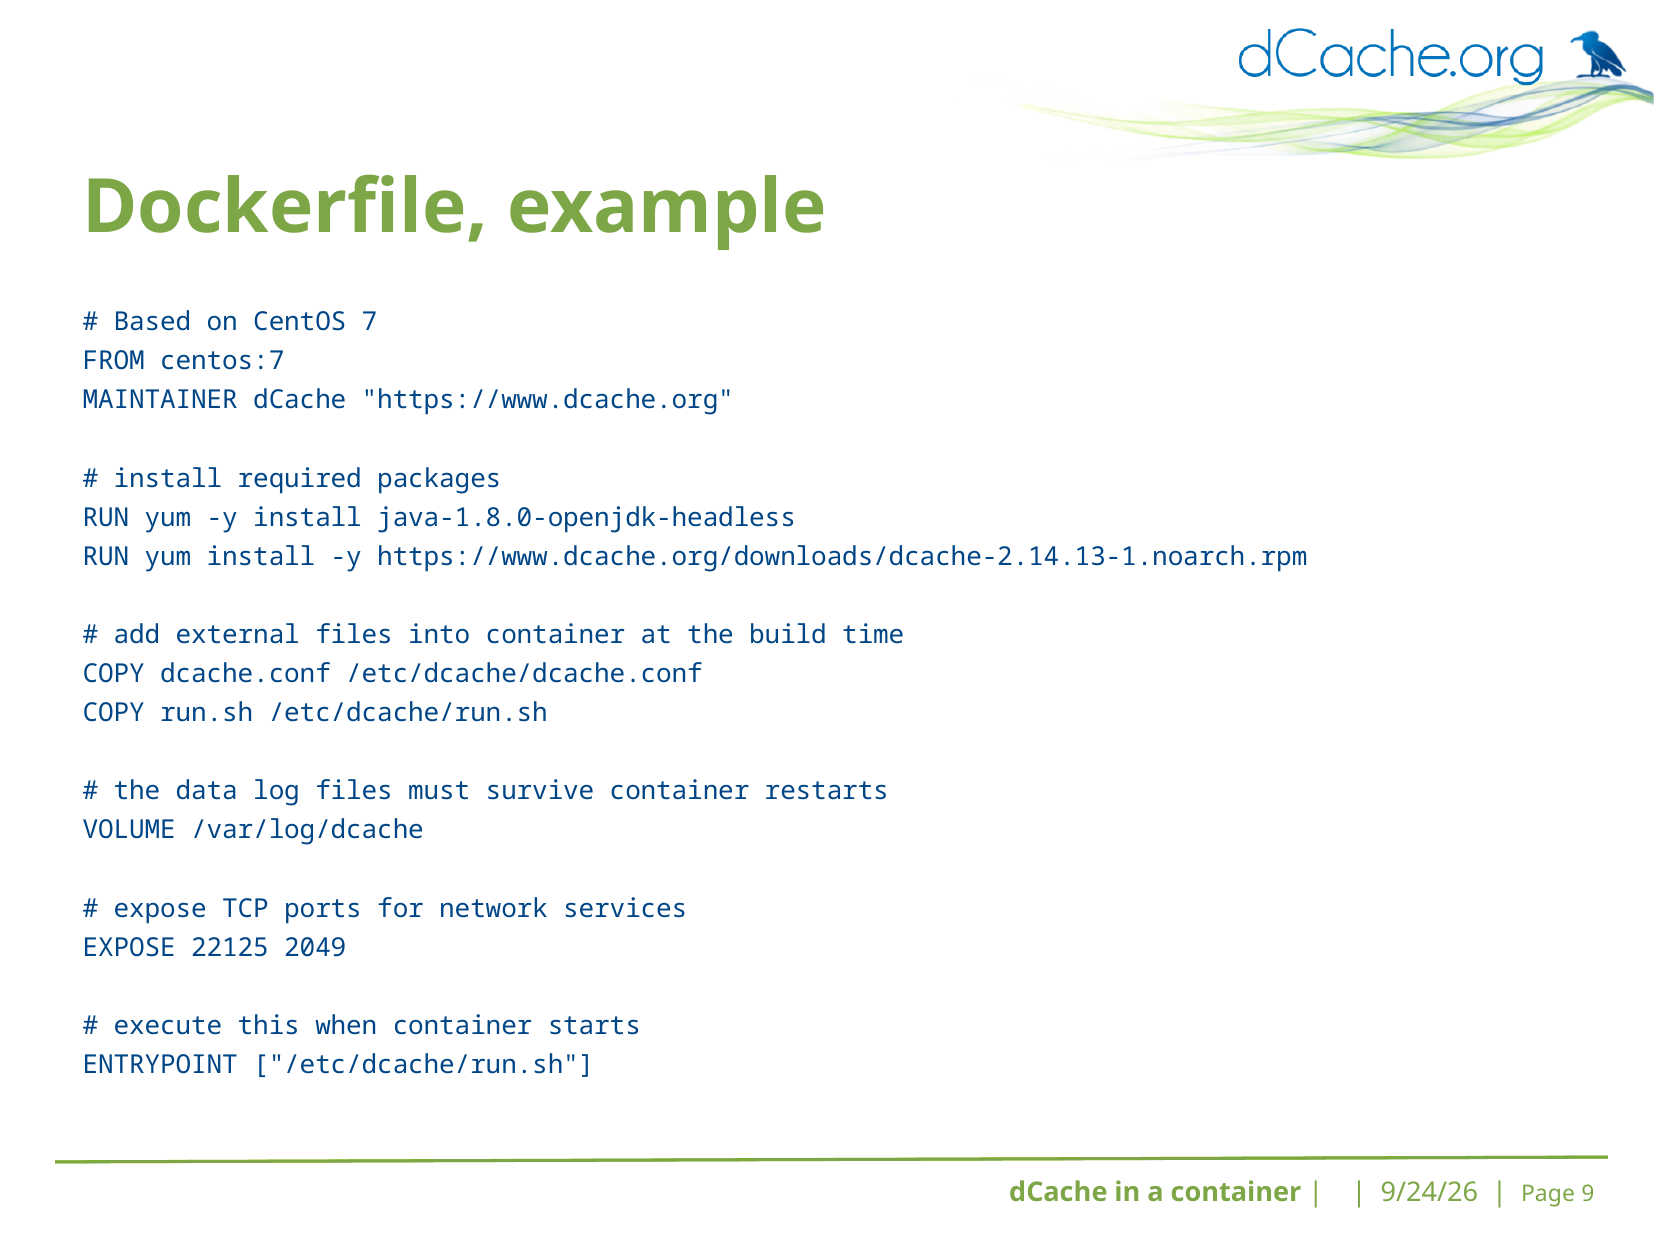

# Dockerfile, example
# Based on CentOS 7
FROM centos:7
MAINTAINER dCache "https://www.dcache.org"
# install required packages
RUN yum -y install java-1.8.0-openjdk-headless
RUN yum install -y https://www.dcache.org/downloads/dcache-2.14.13-1.noarch.rpm
# add external files into container at the build time
COPY dcache.conf /etc/dcache/dcache.conf
COPY run.sh /etc/dcache/run.sh
# the data log files must survive container restarts
VOLUME /var/log/dcache
# expose TCP ports for network services
EXPOSE 22125 2049
# execute this when container starts
ENTRYPOINT ["/etc/dcache/run.sh"]
9